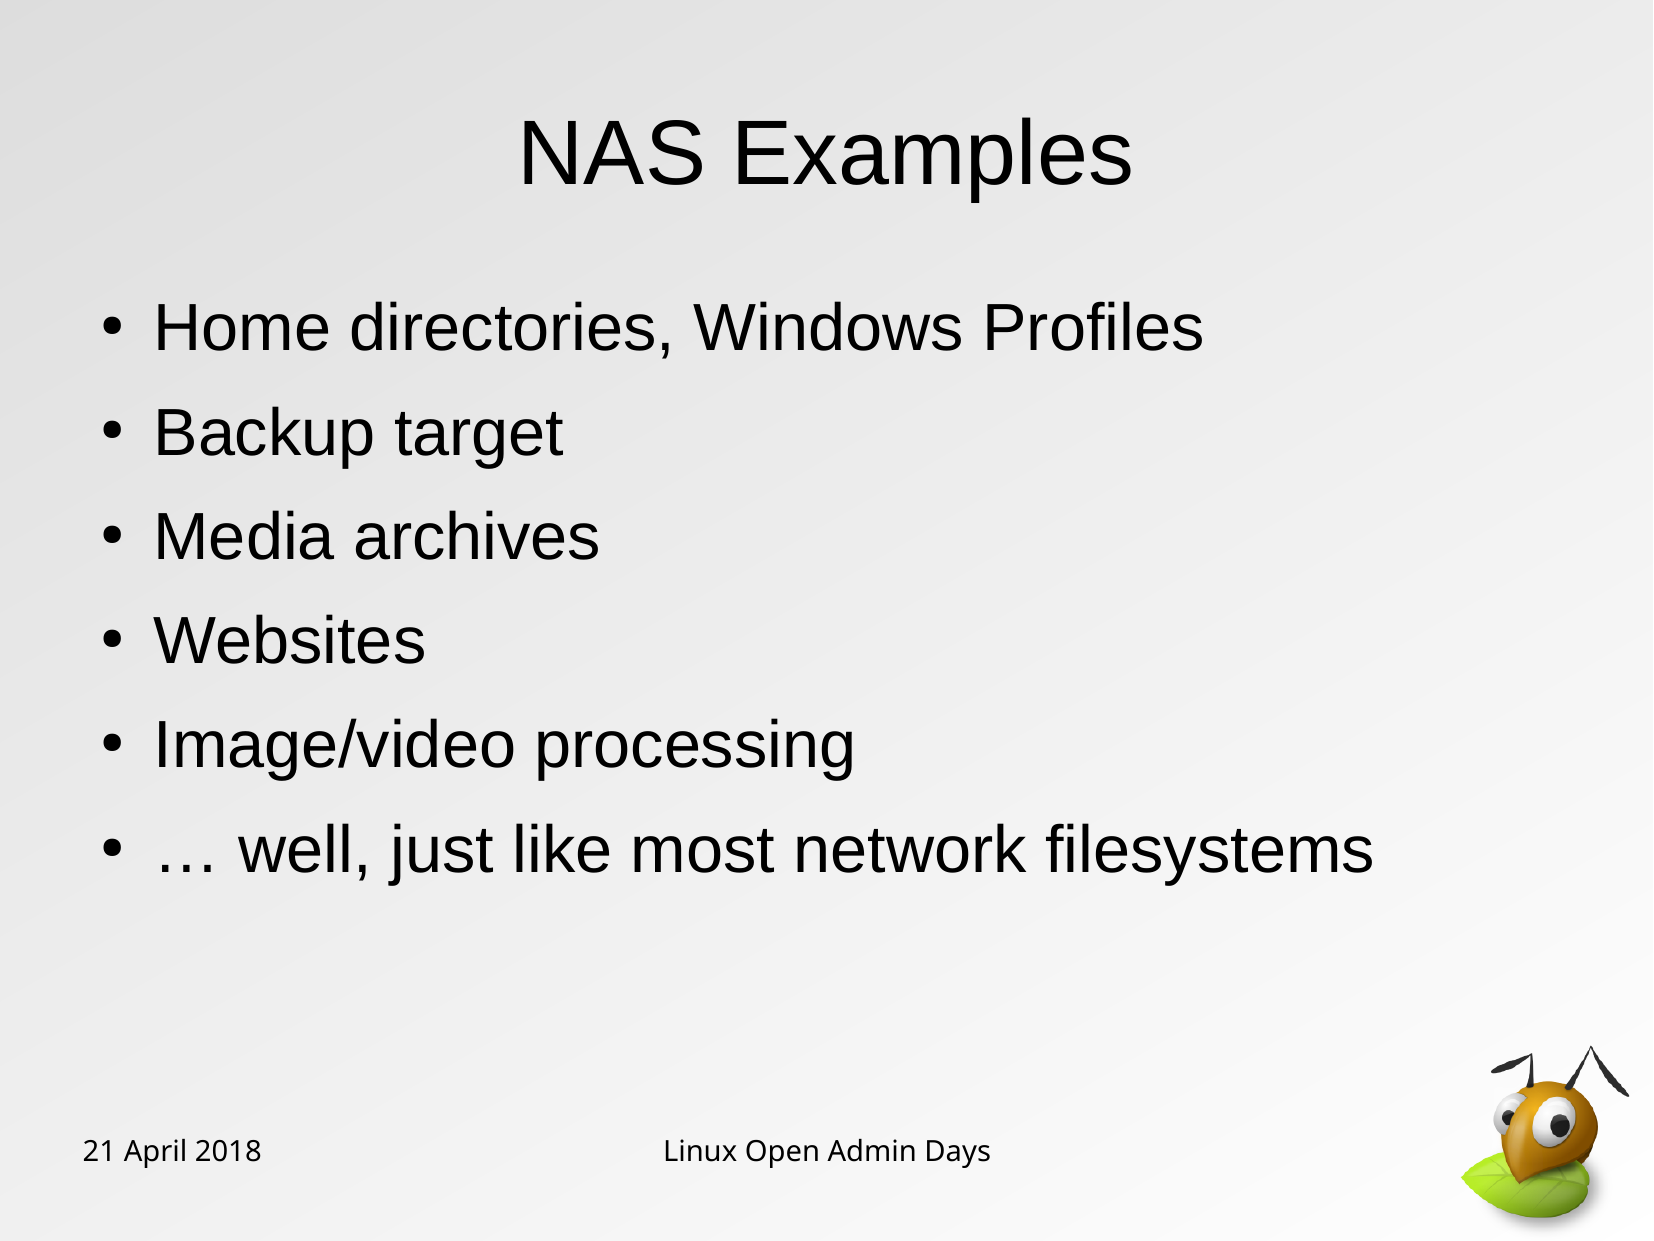

# NAS Examples
Home directories, Windows Profiles
Backup target
Media archives
Websites
Image/video processing
… well, just like most network filesystems
21 April 2018
Linux Open Admin Days